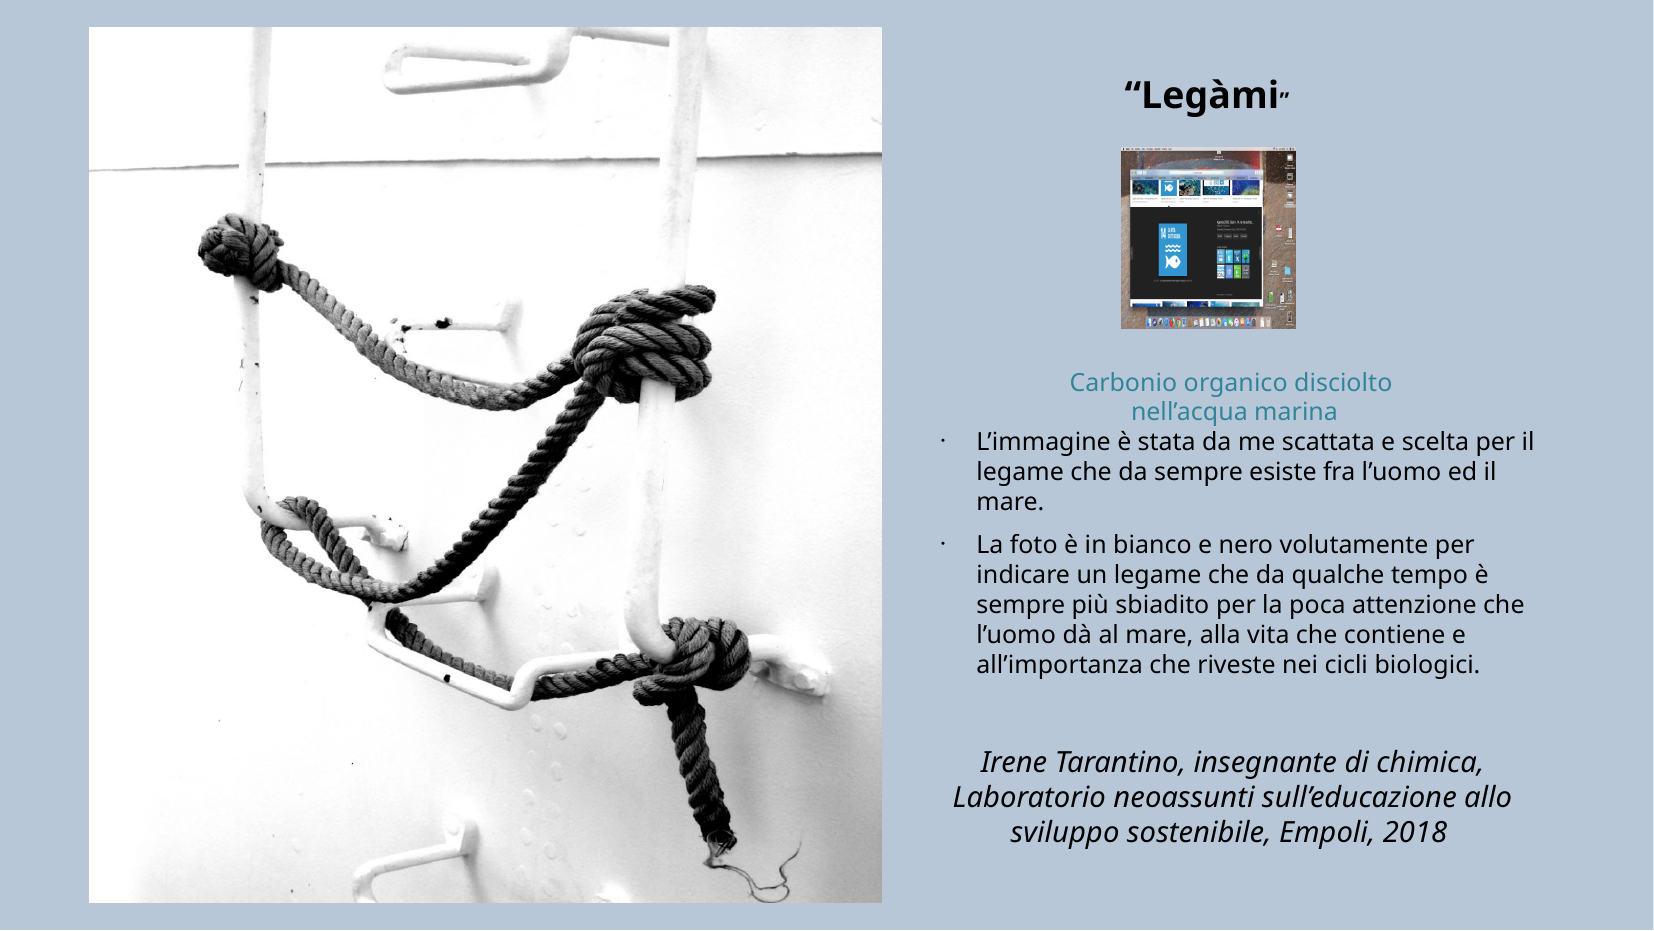

“Legàmi”
Carbonio organico disciolto
nell’acqua marina
L’immagine è stata da me scattata e scelta per il legame che da sempre esiste fra l’uomo ed il mare.
La foto è in bianco e nero volutamente per indicare un legame che da qualche tempo è sempre più sbiadito per la poca attenzione che l’uomo dà al mare, alla vita che contiene e all’importanza che riveste nei cicli biologici.
Irene Tarantino, insegnante di chimica, Laboratorio neoassunti sull’educazione allo sviluppo sostenibile, Empoli, 2018